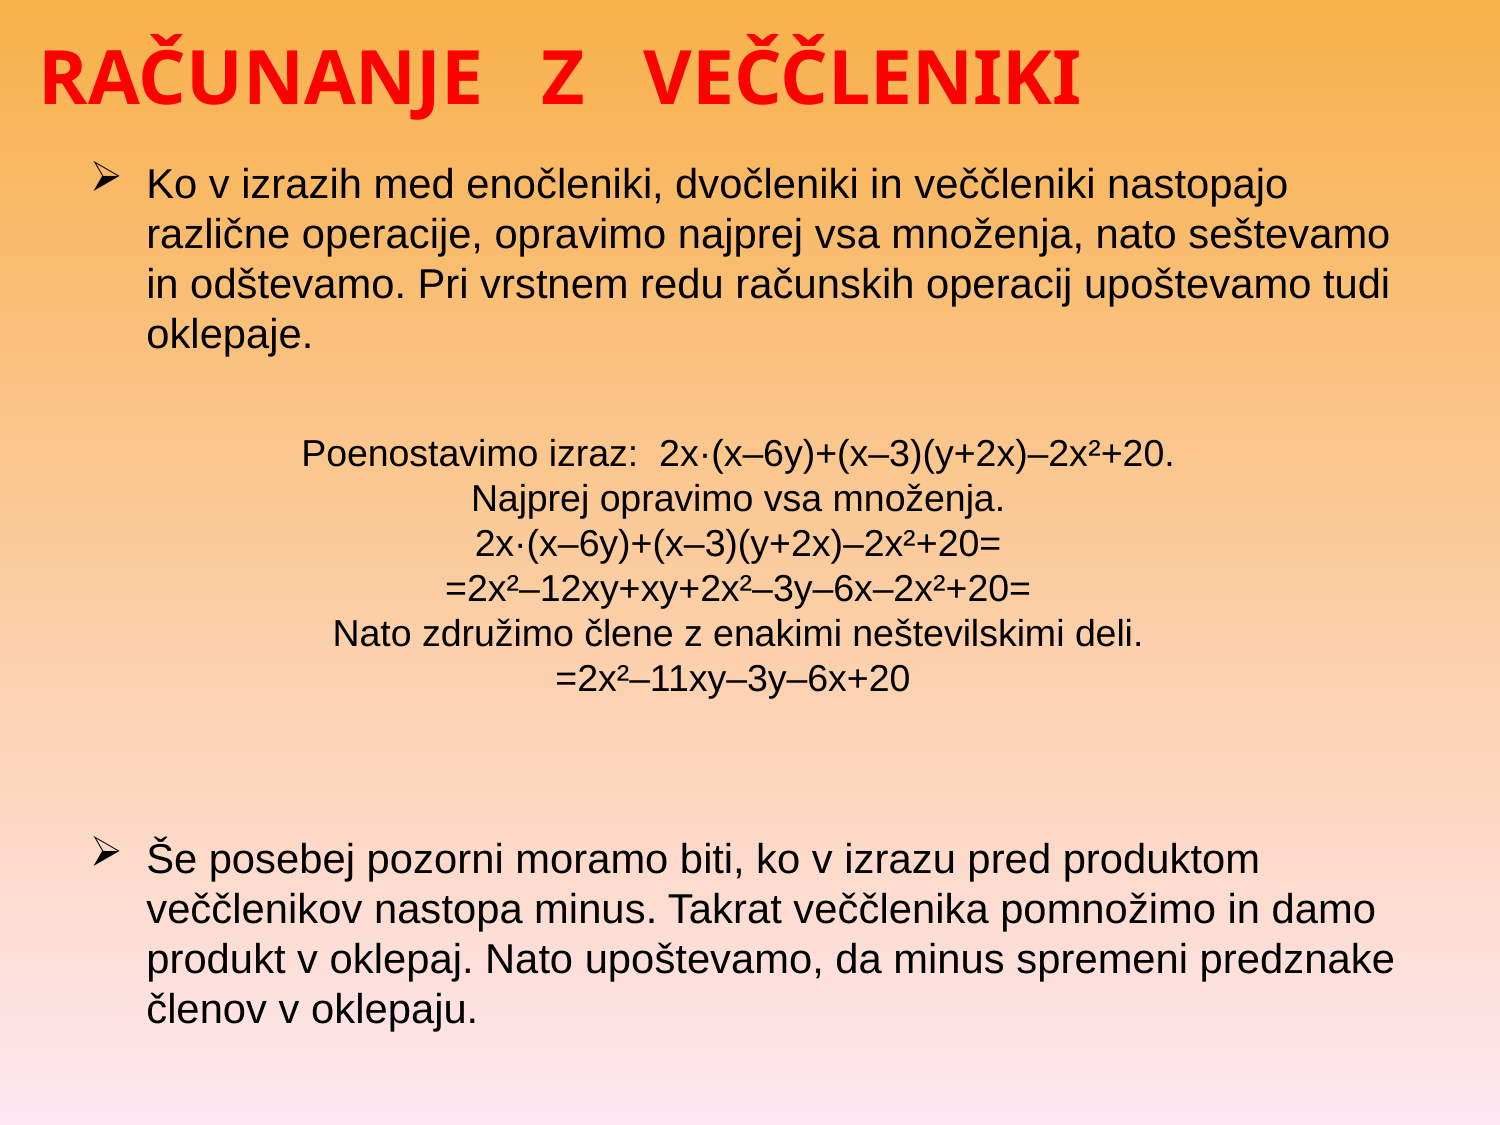

# RAČUNANJE Z VEČČLENIKI
Ko v izrazih med enočleniki, dvočleniki in veččleniki nastopajo različne operacije, opravimo najprej vsa množenja, nato seštevamo in odštevamo. Pri vrstnem redu računskih operacij upoštevamo tudi oklepaje.
Še posebej pozorni moramo biti, ko v izrazu pred produktom veččlenikov nastopa minus. Takrat veččlenika pomnožimo in damo produkt v oklepaj. Nato upoštevamo, da minus spremeni predznake členov v oklepaju.
Poenostavimo izraz: 2x·(x–6y)+(x–3)(y+2x)–2x²+20.
Najprej opravimo vsa množenja.
2x·(x–6y)+(x–3)(y+2x)–2x²+20=
=2x²–12xy+xy+2x²–3y–6x–2x²+20=
Nato združimo člene z enakimi neštevilskimi deli.
=2x²–11xy–3y–6x+20